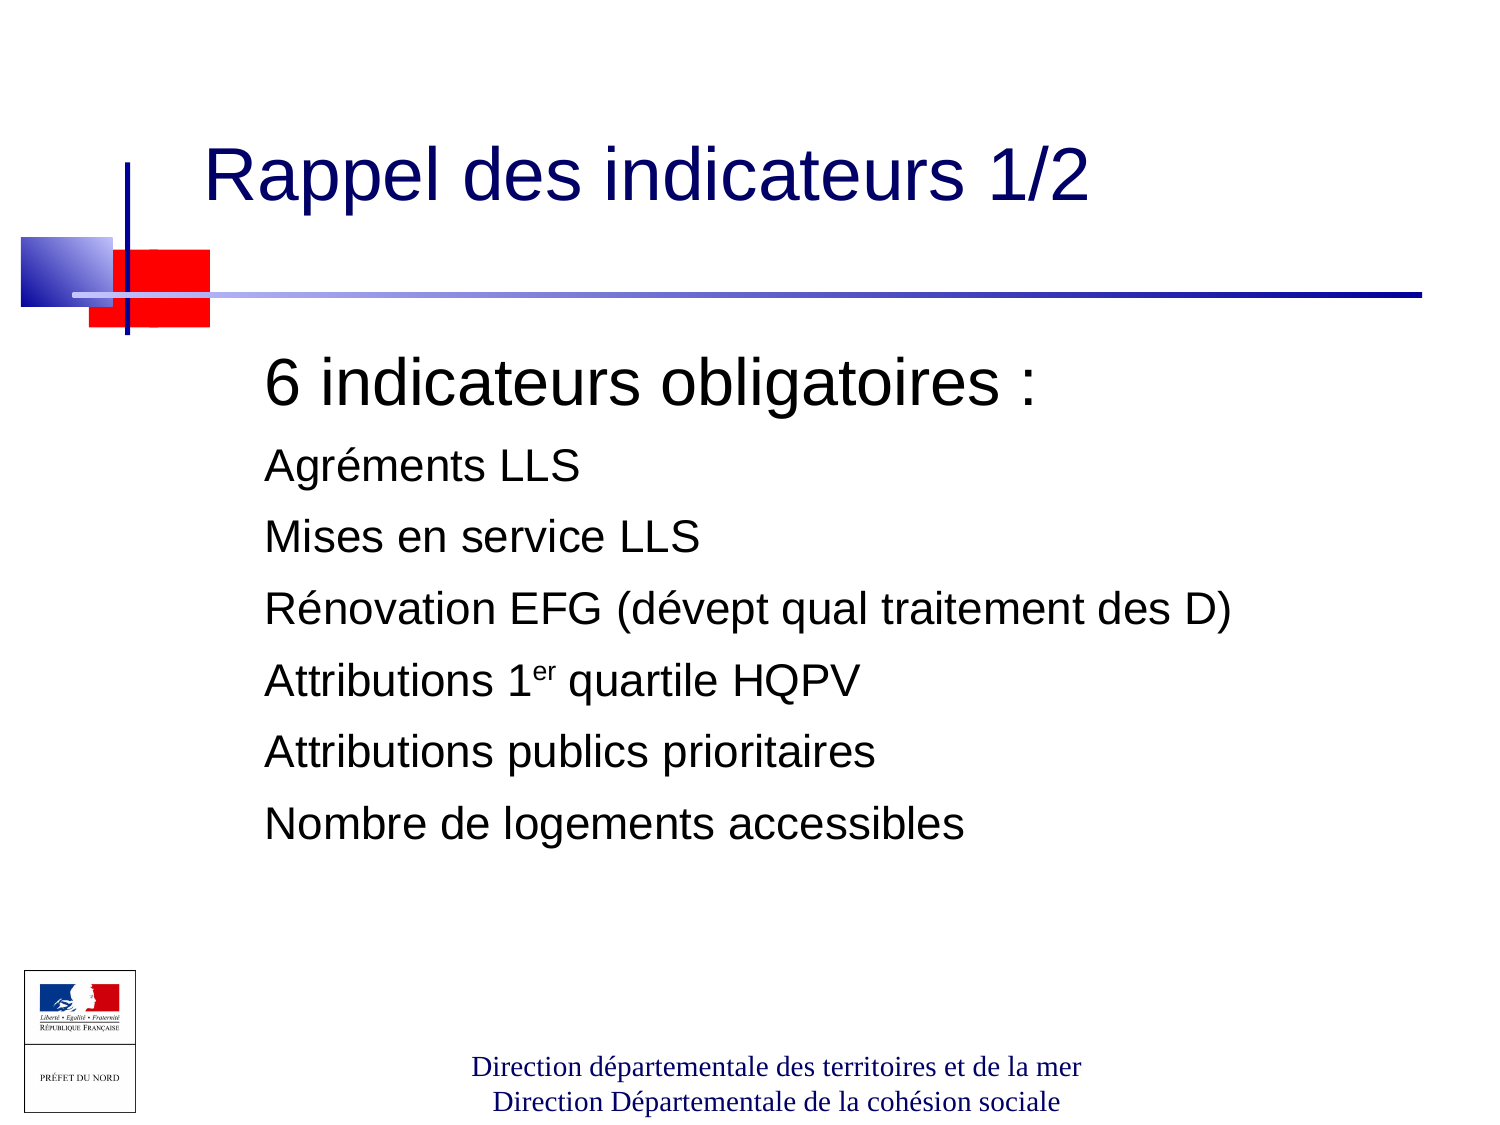

# Rappel des indicateurs 1/2
6 indicateurs obligatoires :
Agréments LLS
Mises en service LLS
Rénovation EFG (dévept qual traitement des D)
Attributions 1er quartile HQPV
Attributions publics prioritaires
Nombre de logements accessibles